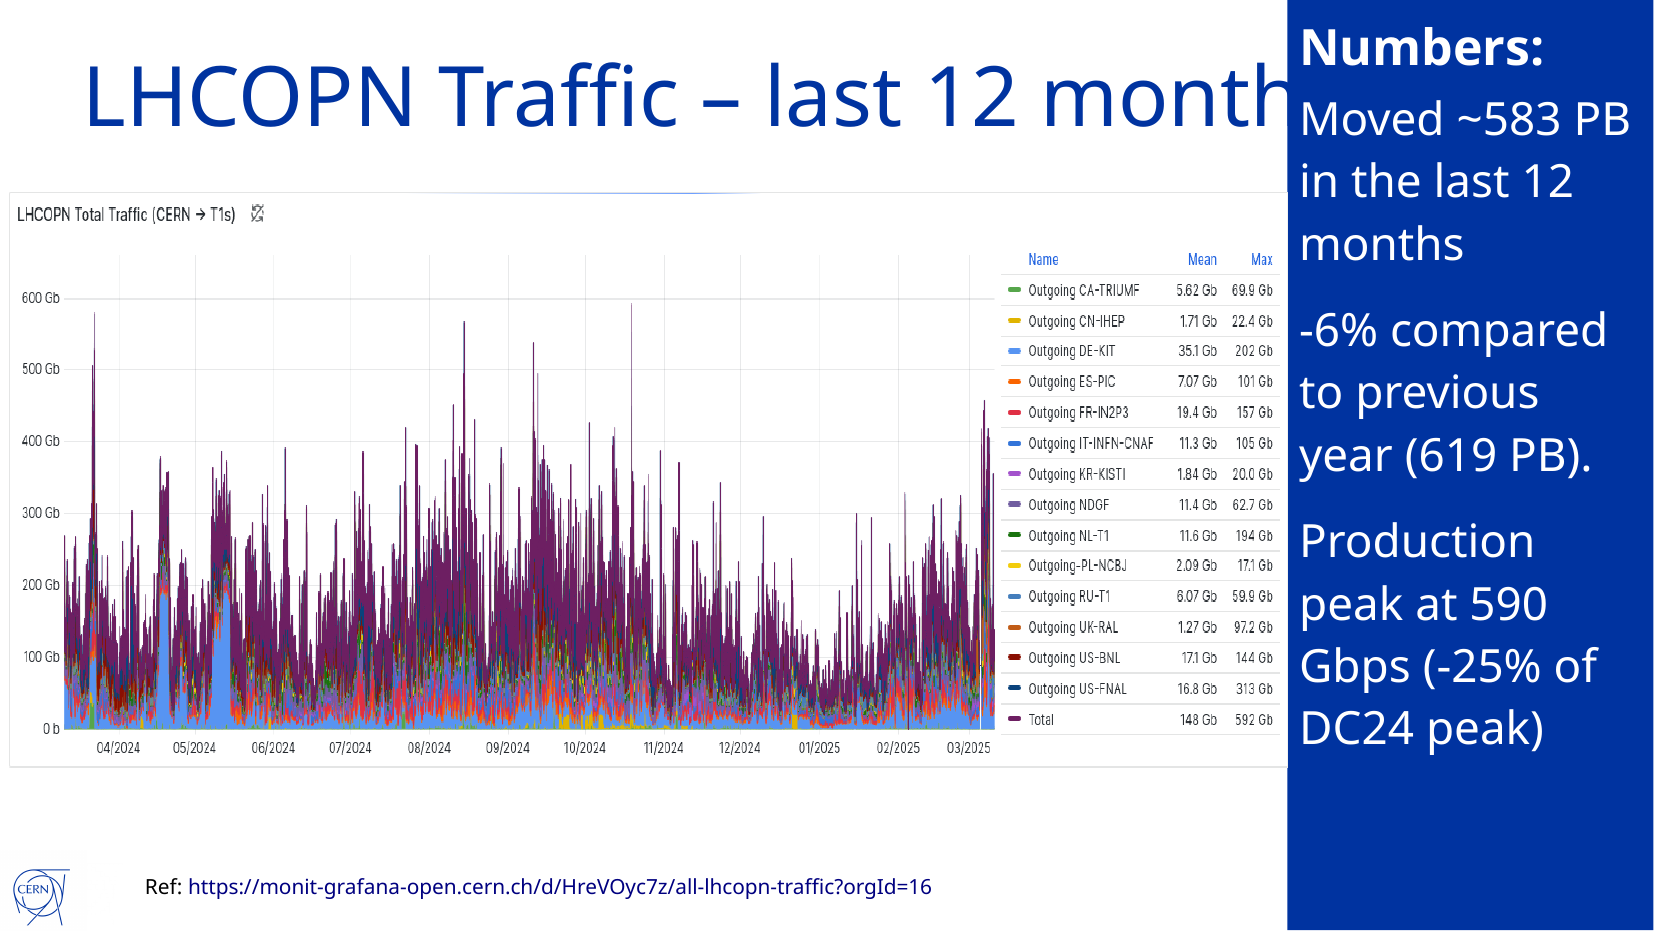

Numbers:
Moved ~583 PB in the last 12 months
-6% compared to previous year (619 PB).
Production peak at 590 Gbps (-25% of DC24 peak)
# LHCOPN Traffic – last 12 months
Ref: https://monit-grafana-open.cern.ch/d/HreVOyc7z/all-lhcopn-traffic?orgId=16